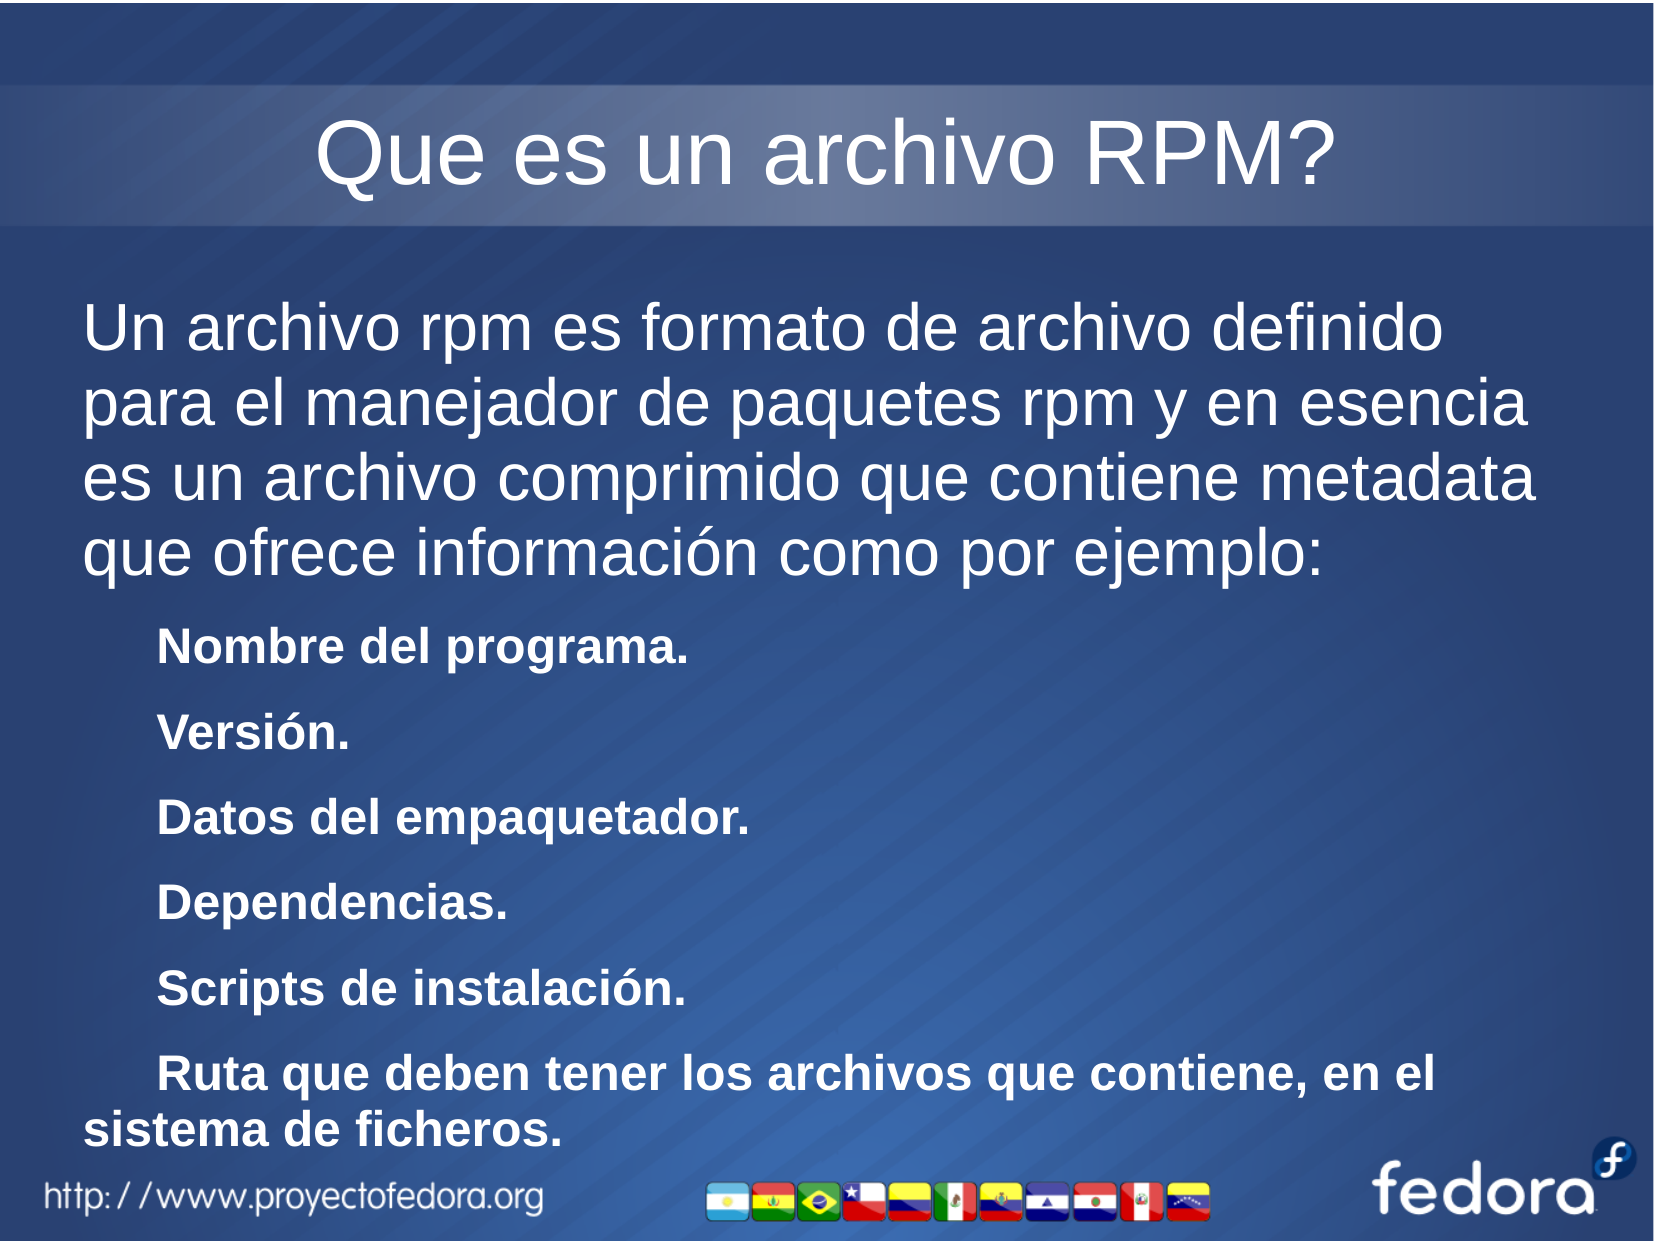

# Que es un archivo RPM?
Un archivo rpm es formato de archivo definido para el manejador de paquetes rpm y en esencia es un archivo comprimido que contiene metadata que ofrece información como por ejemplo:
	Nombre del programa.
	Versión.
	Datos del empaquetador.
	Dependencias.
	Scripts de instalación.
	Ruta que deben tener los archivos que contiene, en el sistema de ficheros.